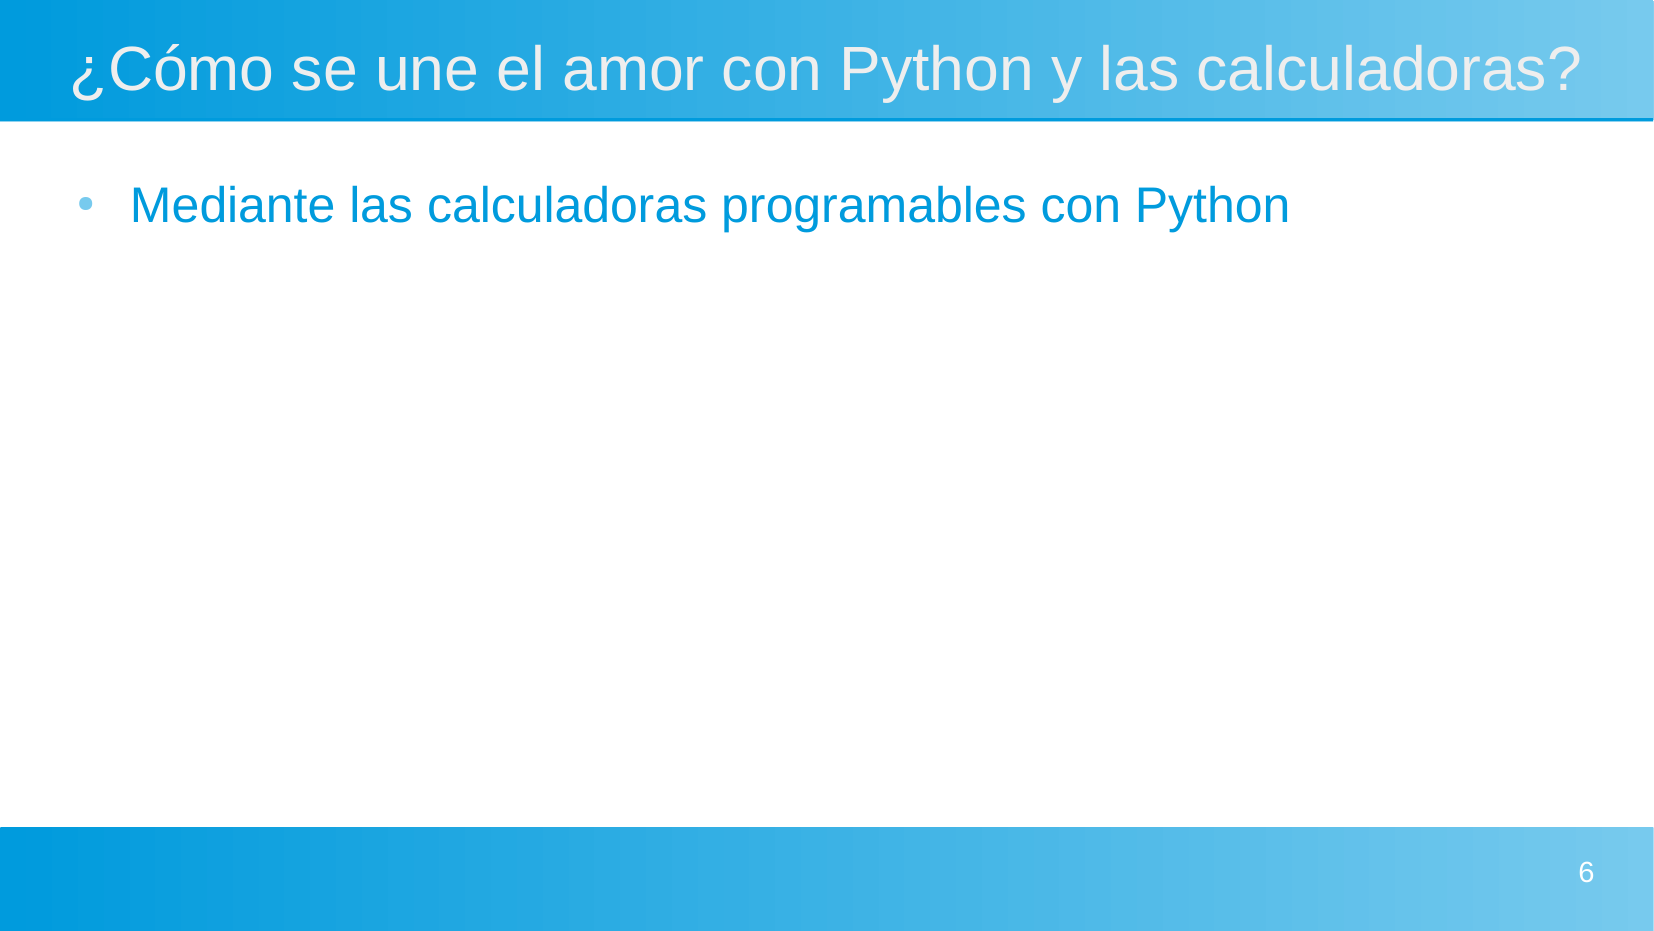

# ¿Cómo se une el amor con Python y las calculadoras?
Mediante las calculadoras programables con Python
6